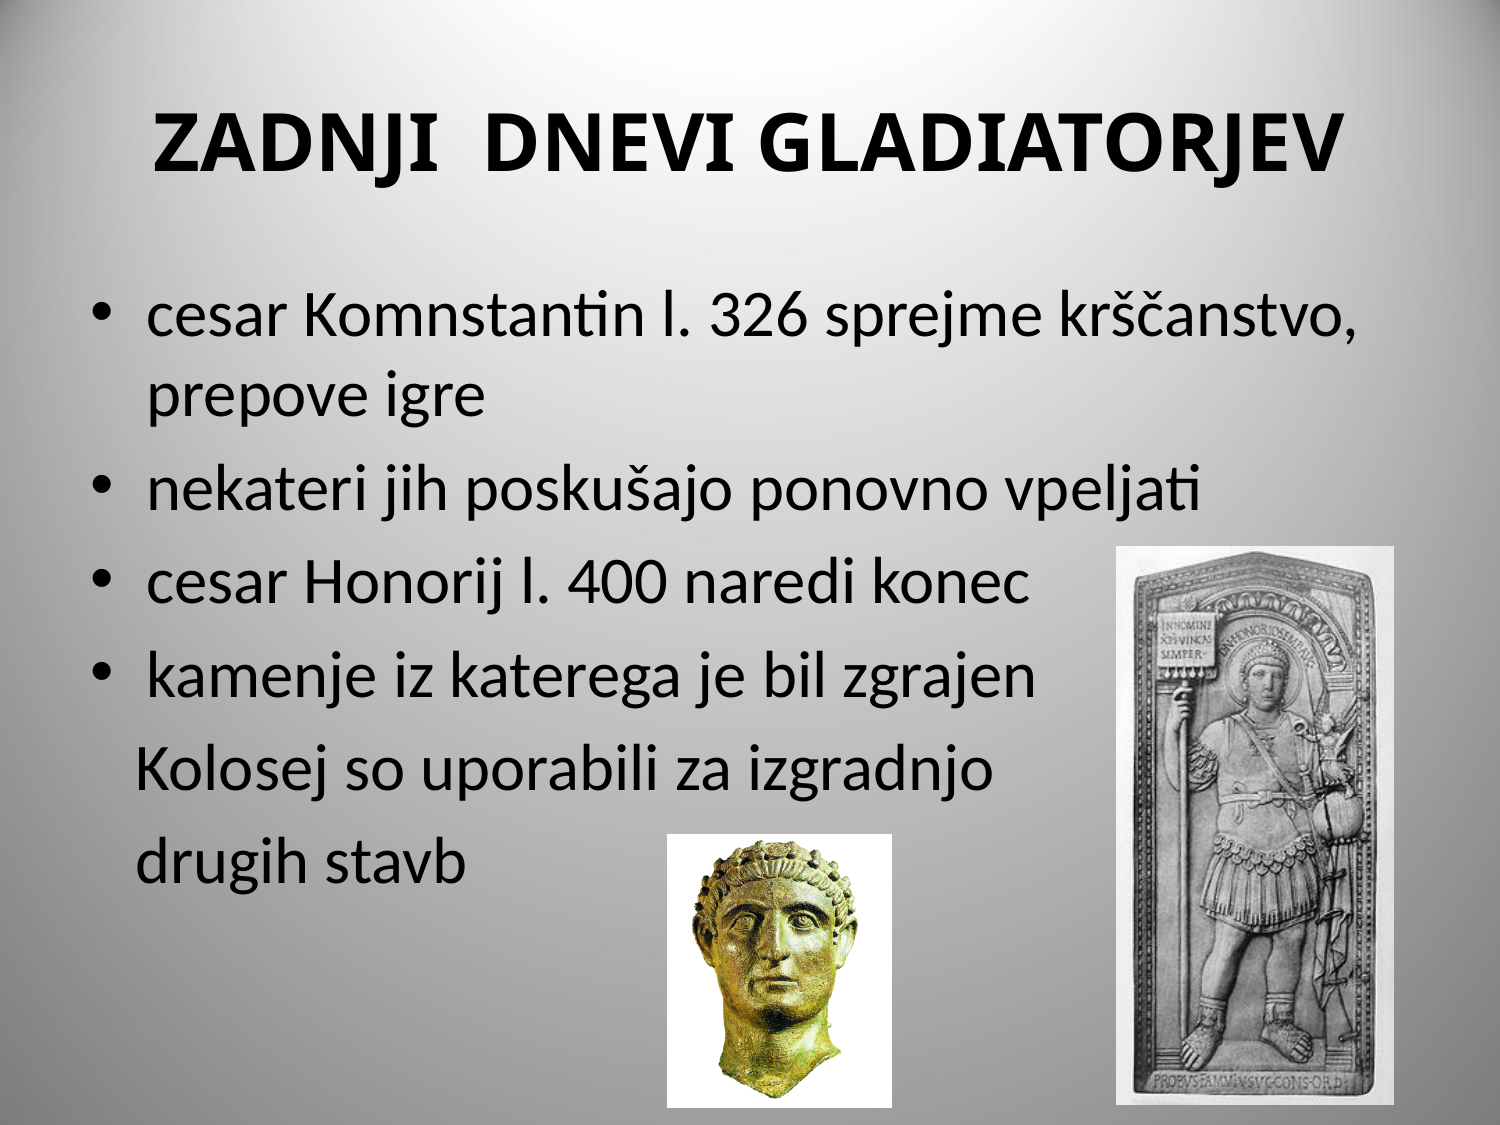

# ZADNJI DNEVI GLADIATORJEV
cesar Komnstantin l. 326 sprejme krščanstvo, prepove igre
nekateri jih poskušajo ponovno vpeljati
cesar Honorij l. 400 naredi konec
kamenje iz katerega je bil zgrajen
 Kolosej so uporabili za izgradnjo
 drugih stavb